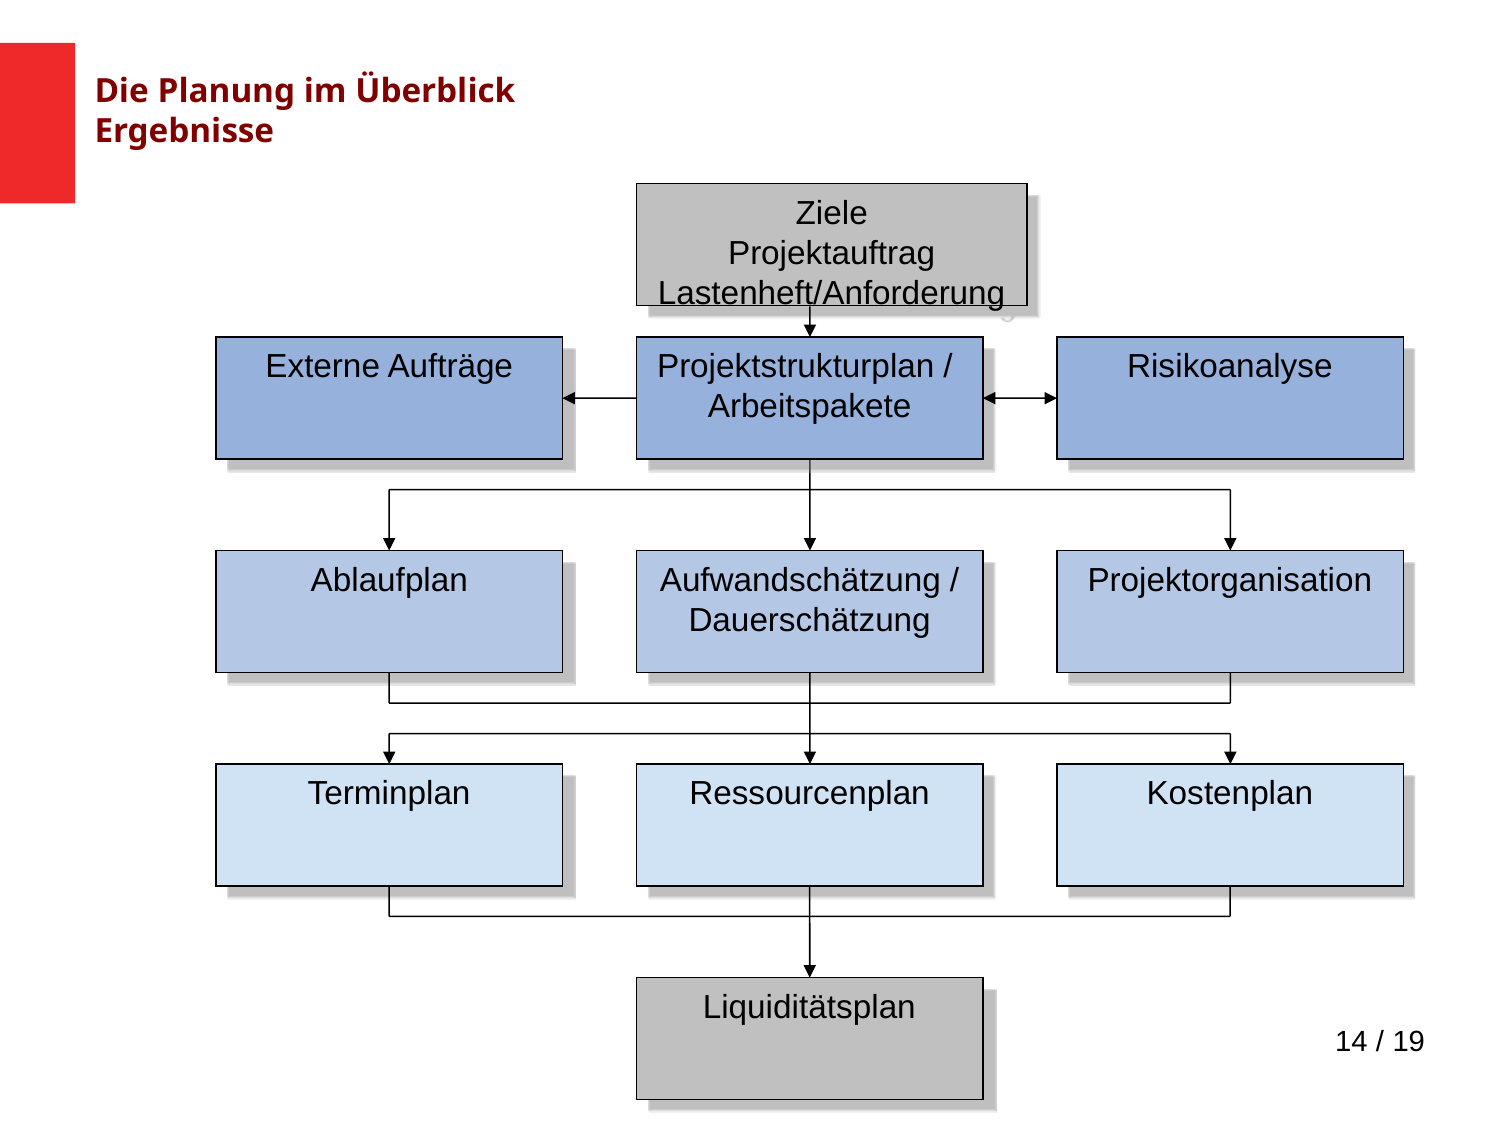

# Die Planung im Überblick Ergebnisse
Ziele
Projektauftrag
Lastenheft/Anforderung
Externe Aufträge
Projektstrukturplan /
Arbeitspakete
Risikoanalyse
Ablaufplan
Aufwandschätzung /
Dauerschätzung
Projektorganisation
Terminplan
Ressourcenplan
Kostenplan
Liquiditätsplan
14